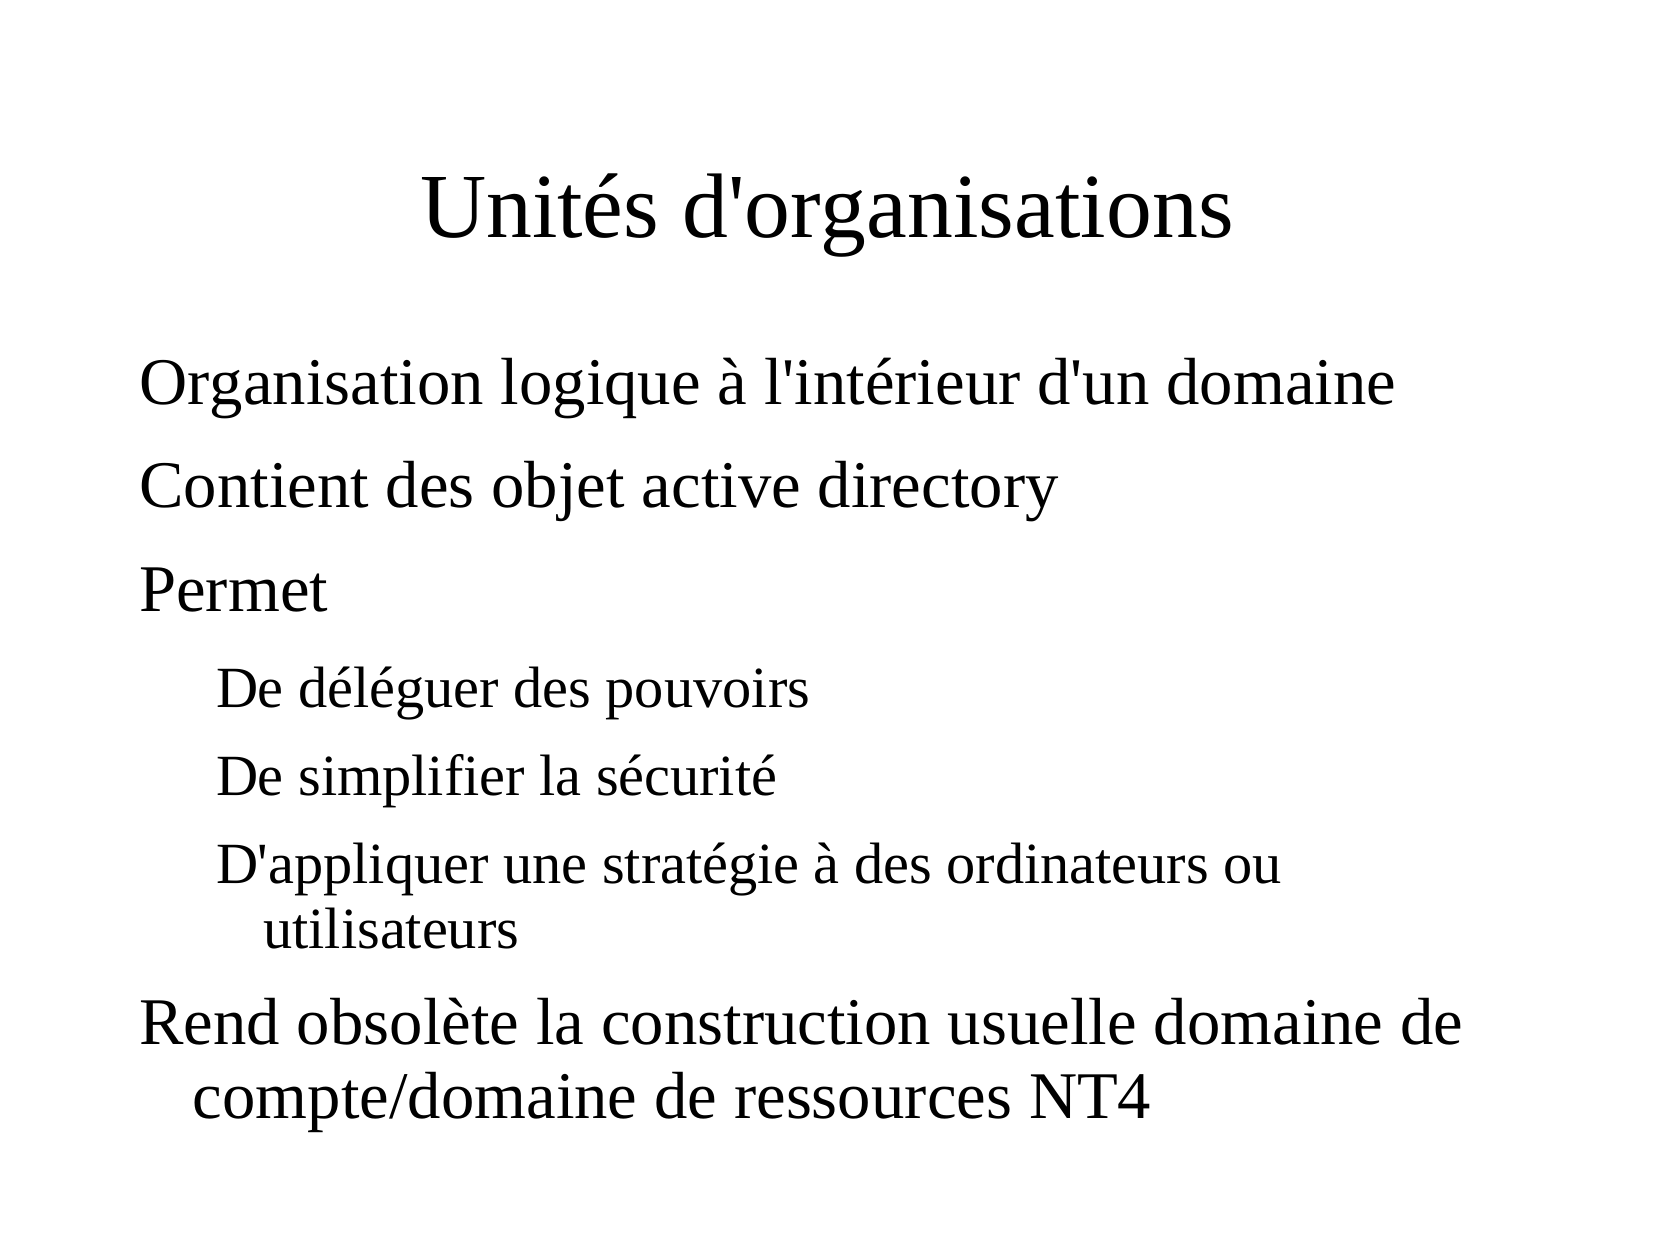

# Unités d'organisations
Organisation logique à l'intérieur d'un domaine
Contient des objet active directory
Permet
De déléguer des pouvoirs
De simplifier la sécurité
D'appliquer une stratégie à des ordinateurs ou utilisateurs
Rend obsolète la construction usuelle domaine de compte/domaine de ressources NT4